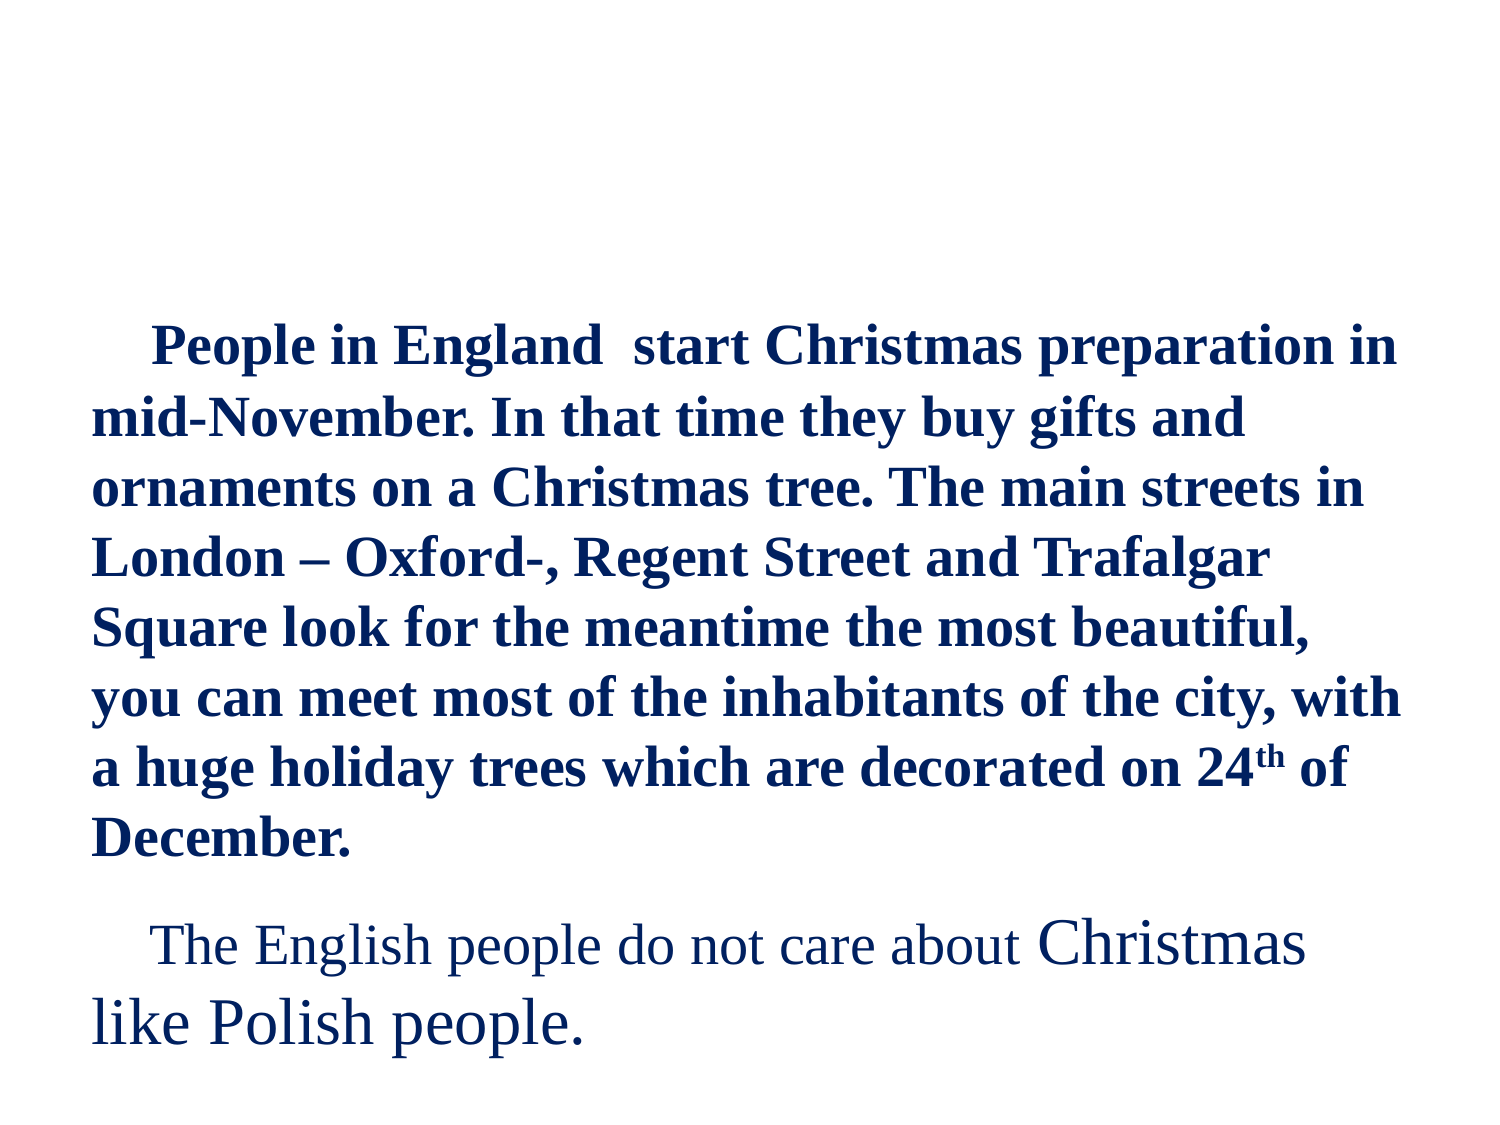

# Preparing for Christmas
 People in England start Christmas preparation in mid-November. In that time they buy gifts and ornaments on a Christmas tree. The main streets in London – Oxford-, Regent Street and Trafalgar Square look for the meantime the most beautiful, you can meet most of the inhabitants of the city, with a huge holiday trees which are decorated on 24th of December.
 The English people do not care about Christmas like Polish people.